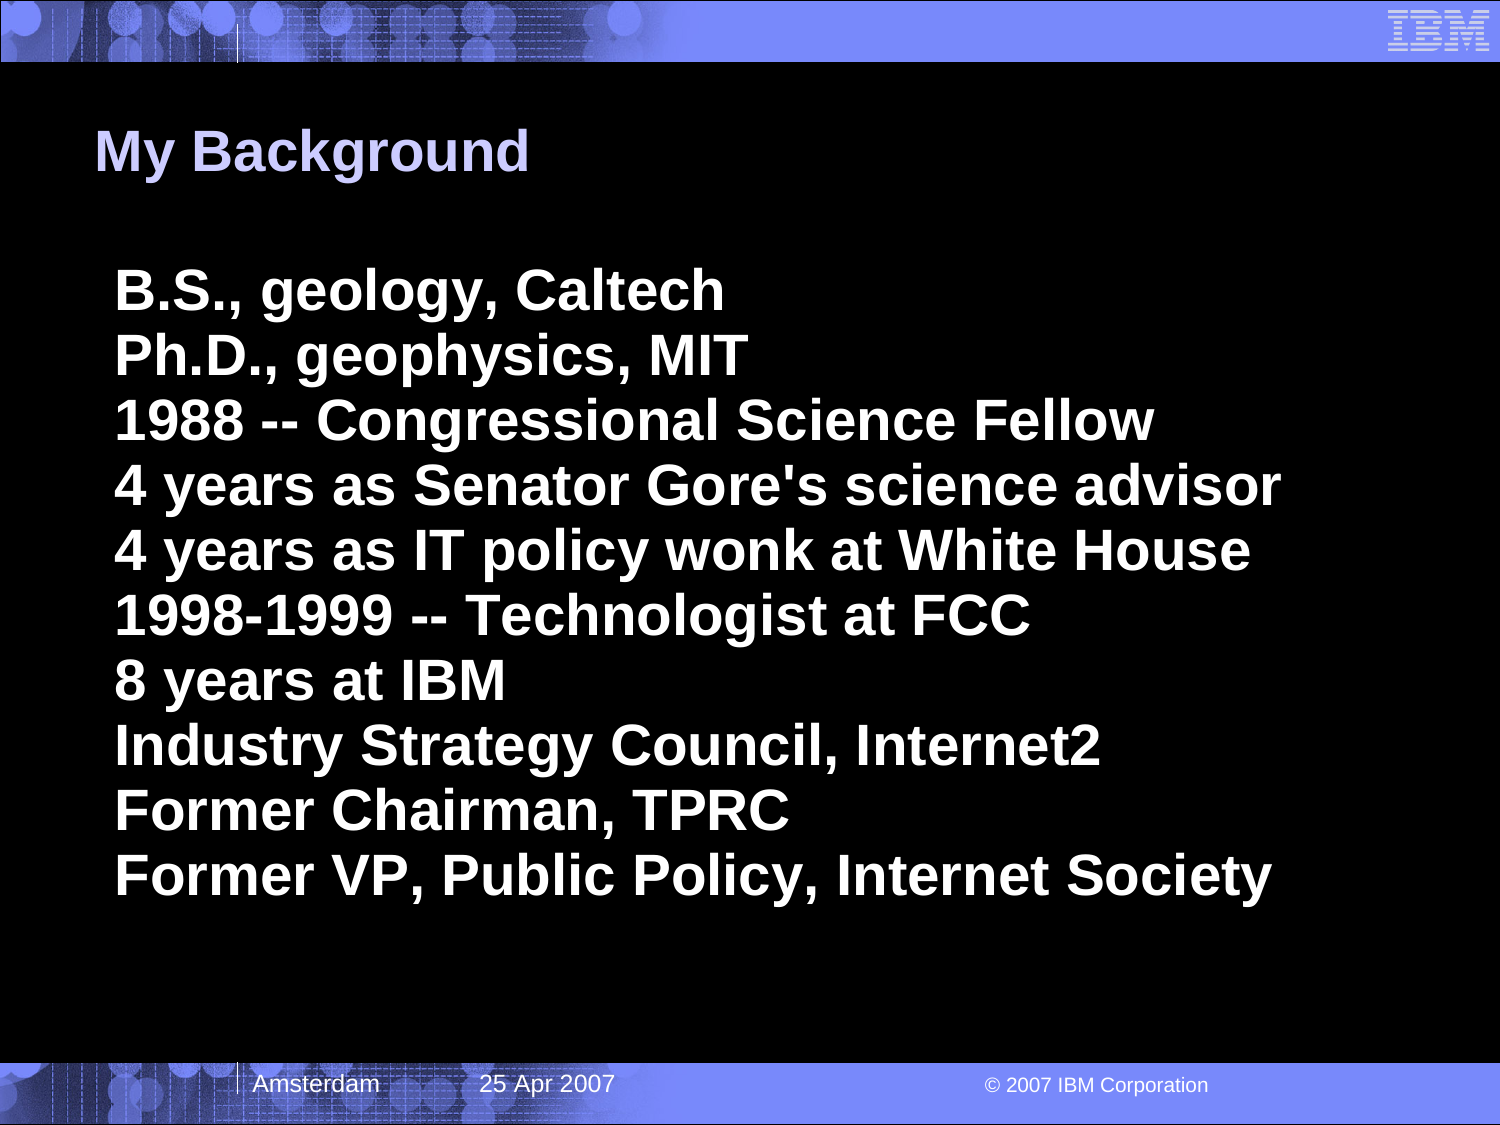

# My Background
B.S., geology, Caltech
Ph.D., geophysics, MIT
1988 -- Congressional Science Fellow
4 years as Senator Gore's science advisor
4 years as IT policy wonk at White House
1998-1999 -- Technologist at FCC
8 years at IBM
Industry Strategy Council, Internet2
Former Chairman, TPRC
Former VP, Public Policy, Internet Society